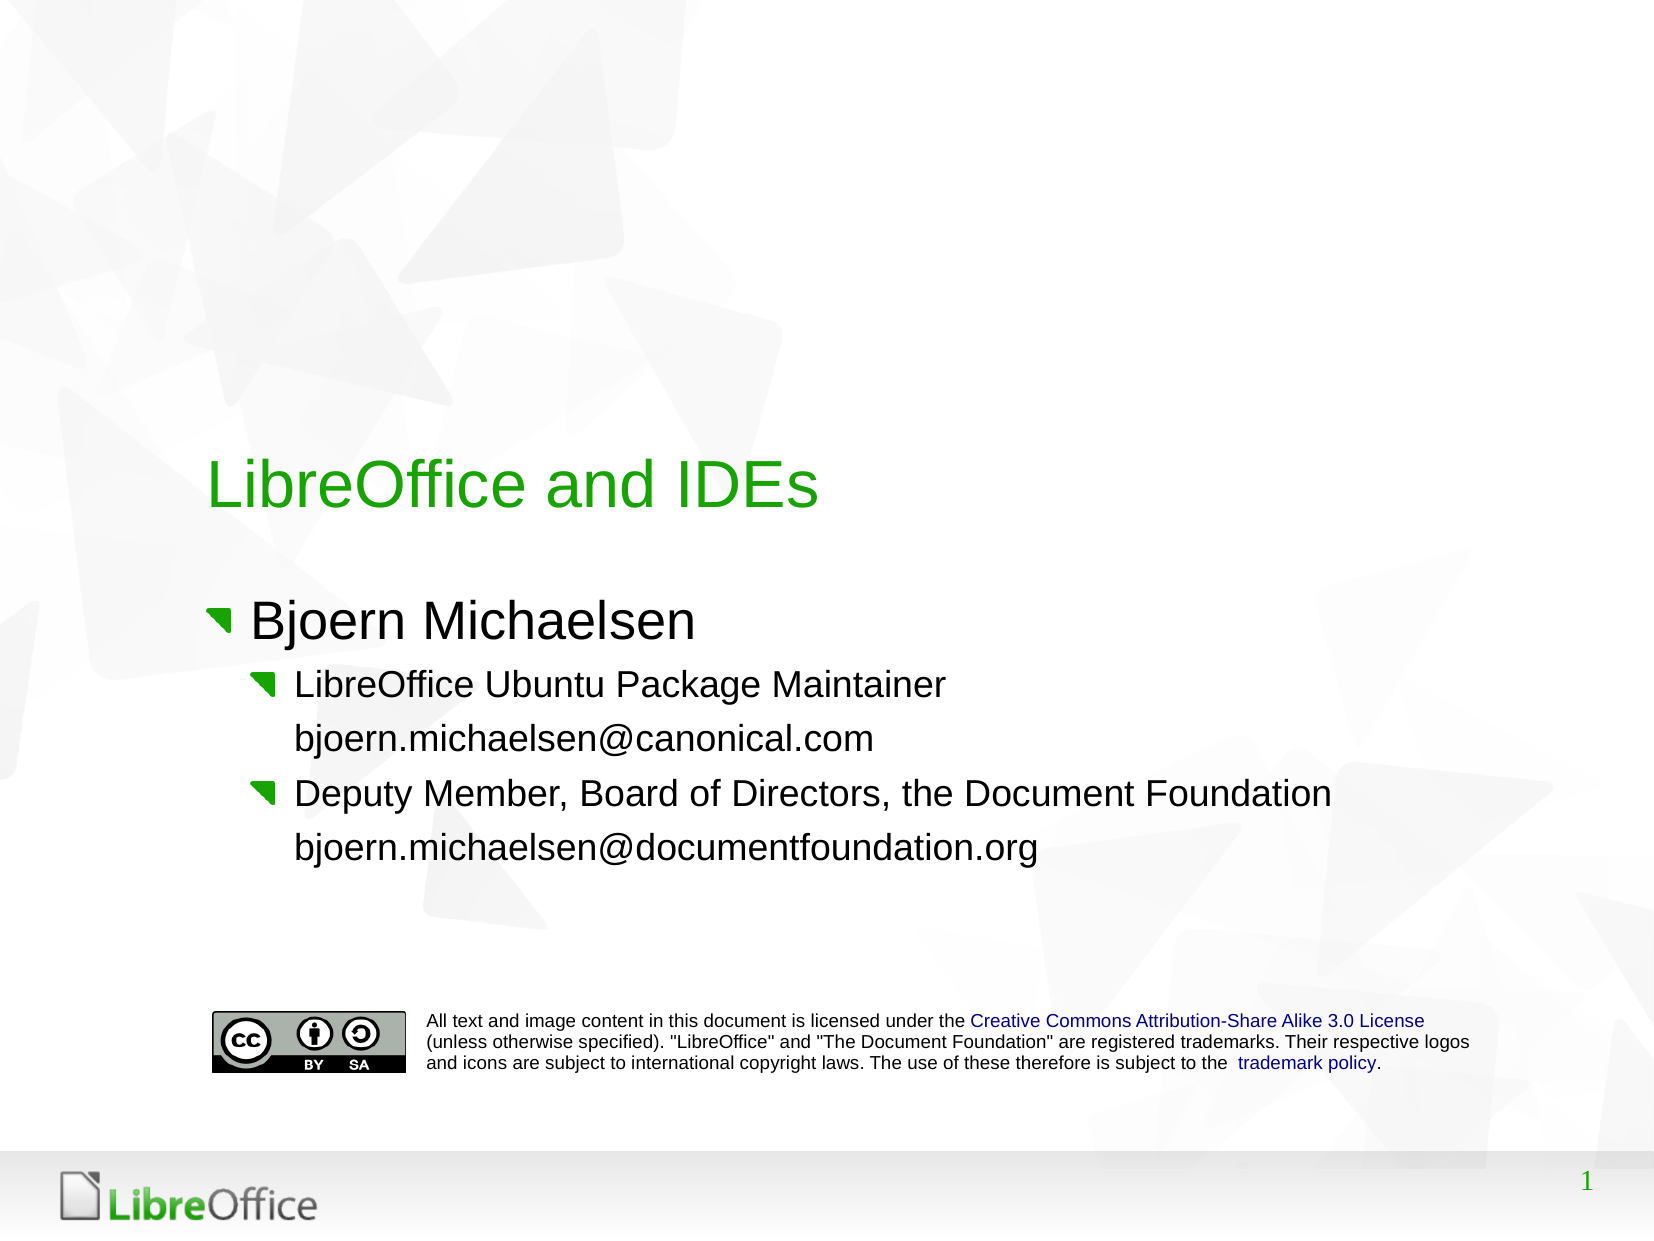

# LibreOffice and IDEs
Bjoern Michaelsen
LibreOffice Ubuntu Package Maintainer
bjoern.michaelsen@canonical.com
Deputy Member, Board of Directors, the Document Foundation
bjoern.michaelsen@documentfoundation.org
1